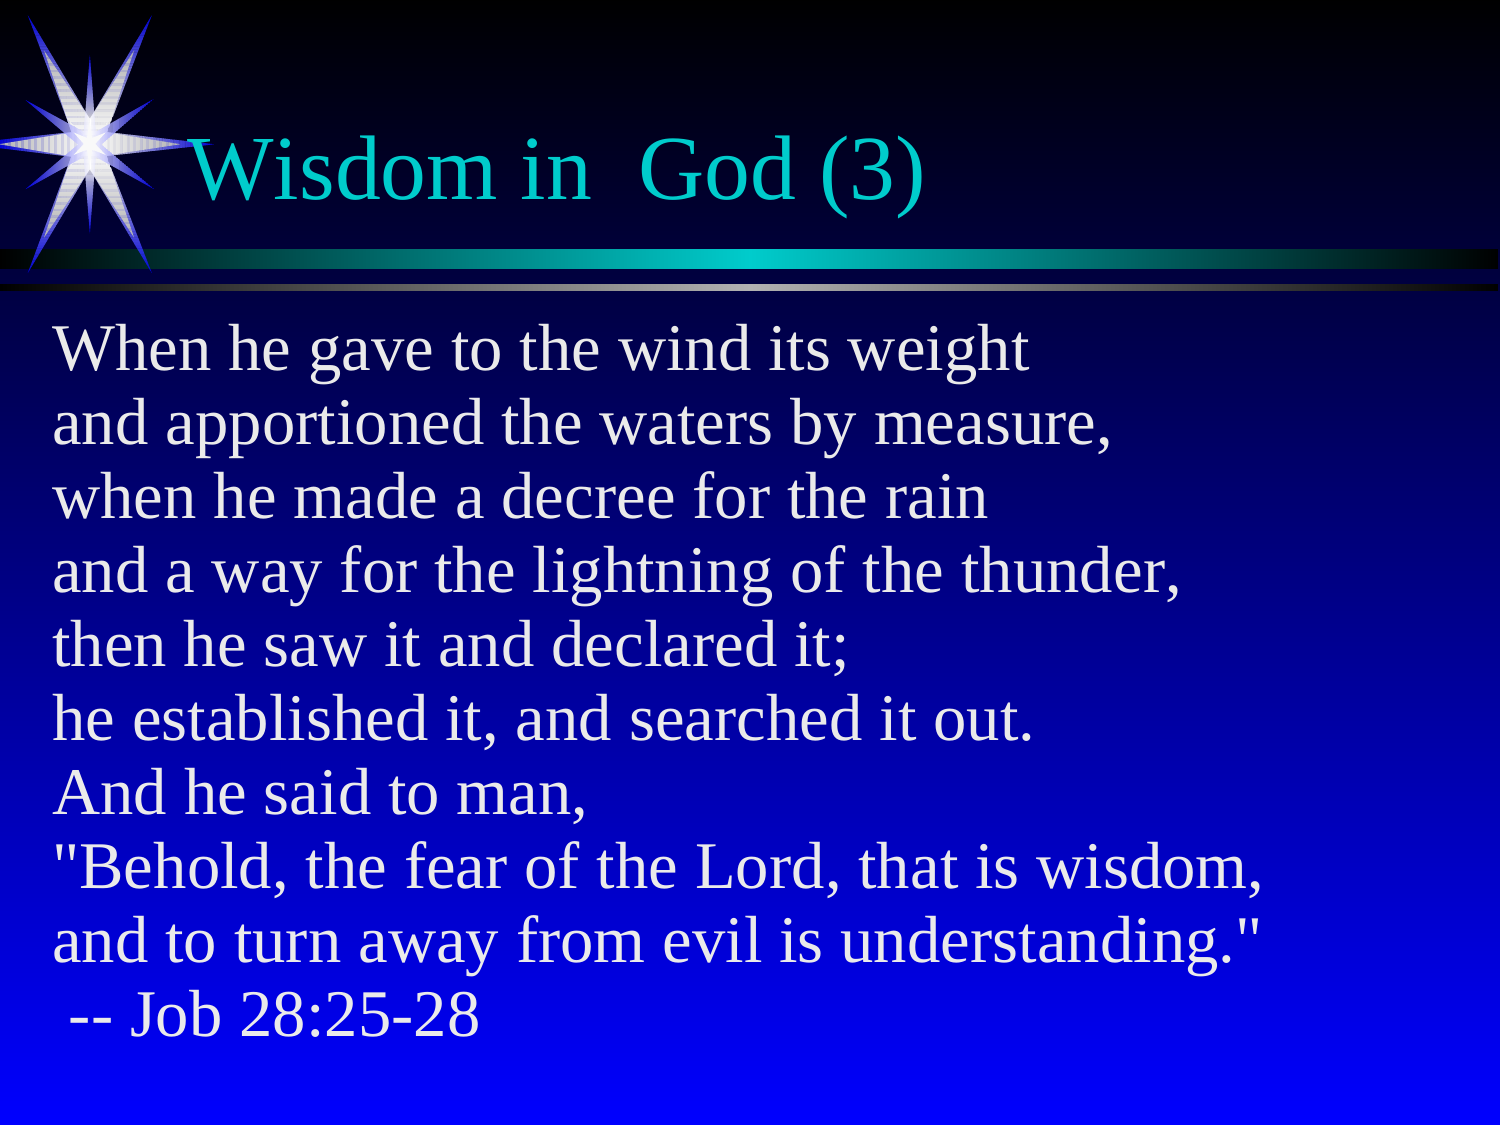

# Wisdom in God (3)
When he gave to the wind its weight
and apportioned the waters by measure,
when he made a decree for the rain
and a way for the lightning of the thunder,
then he saw it and declared it;
he established it, and searched it out.
And he said to man,
"Behold, the fear of the Lord, that is wisdom,
and to turn away from evil is understanding."
 -- Job 28:25-28